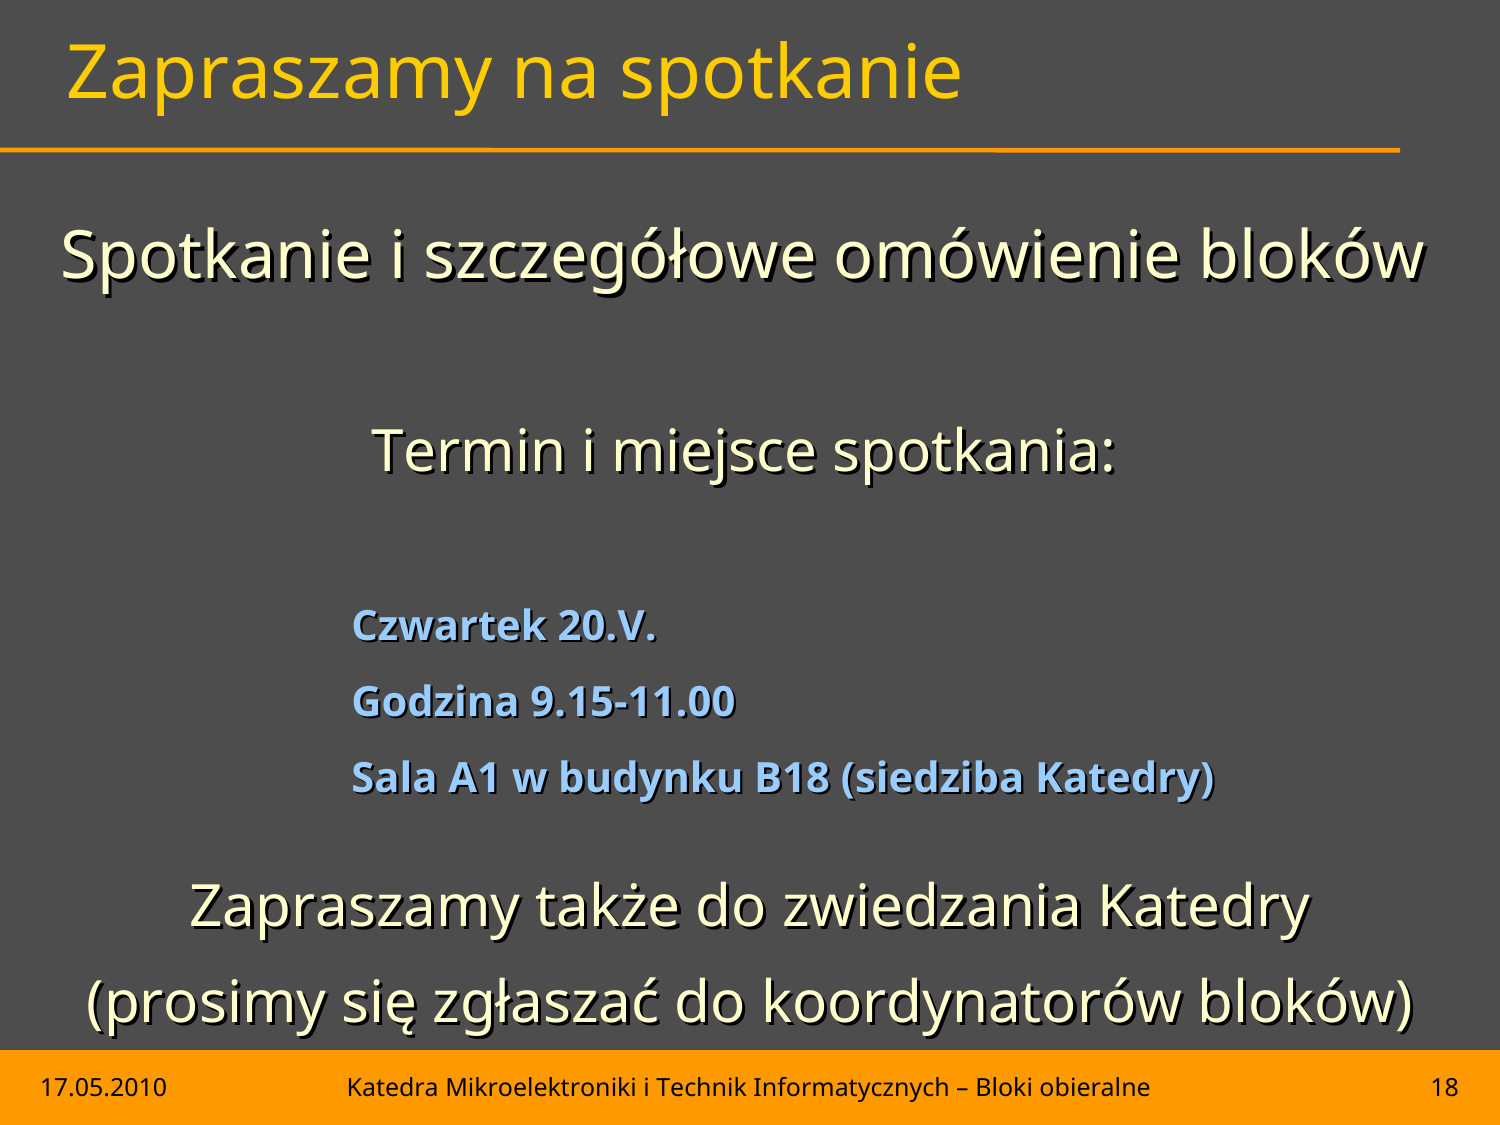

# Zapraszamy na spotkanie
Spotkanie i szczegółowe omówienie bloków
Termin i miejsce spotkania:
Czwartek 20.V.
Godzina 9.15-11.00
Sala A1 w budynku B18 (siedziba Katedry)
Zapraszamy także do zwiedzania Katedry
(prosimy się zgłaszać do koordynatorów bloków)
17.05.2010
Katedra Mikroelektroniki i Technik Informatycznych – Bloki obieralne
18